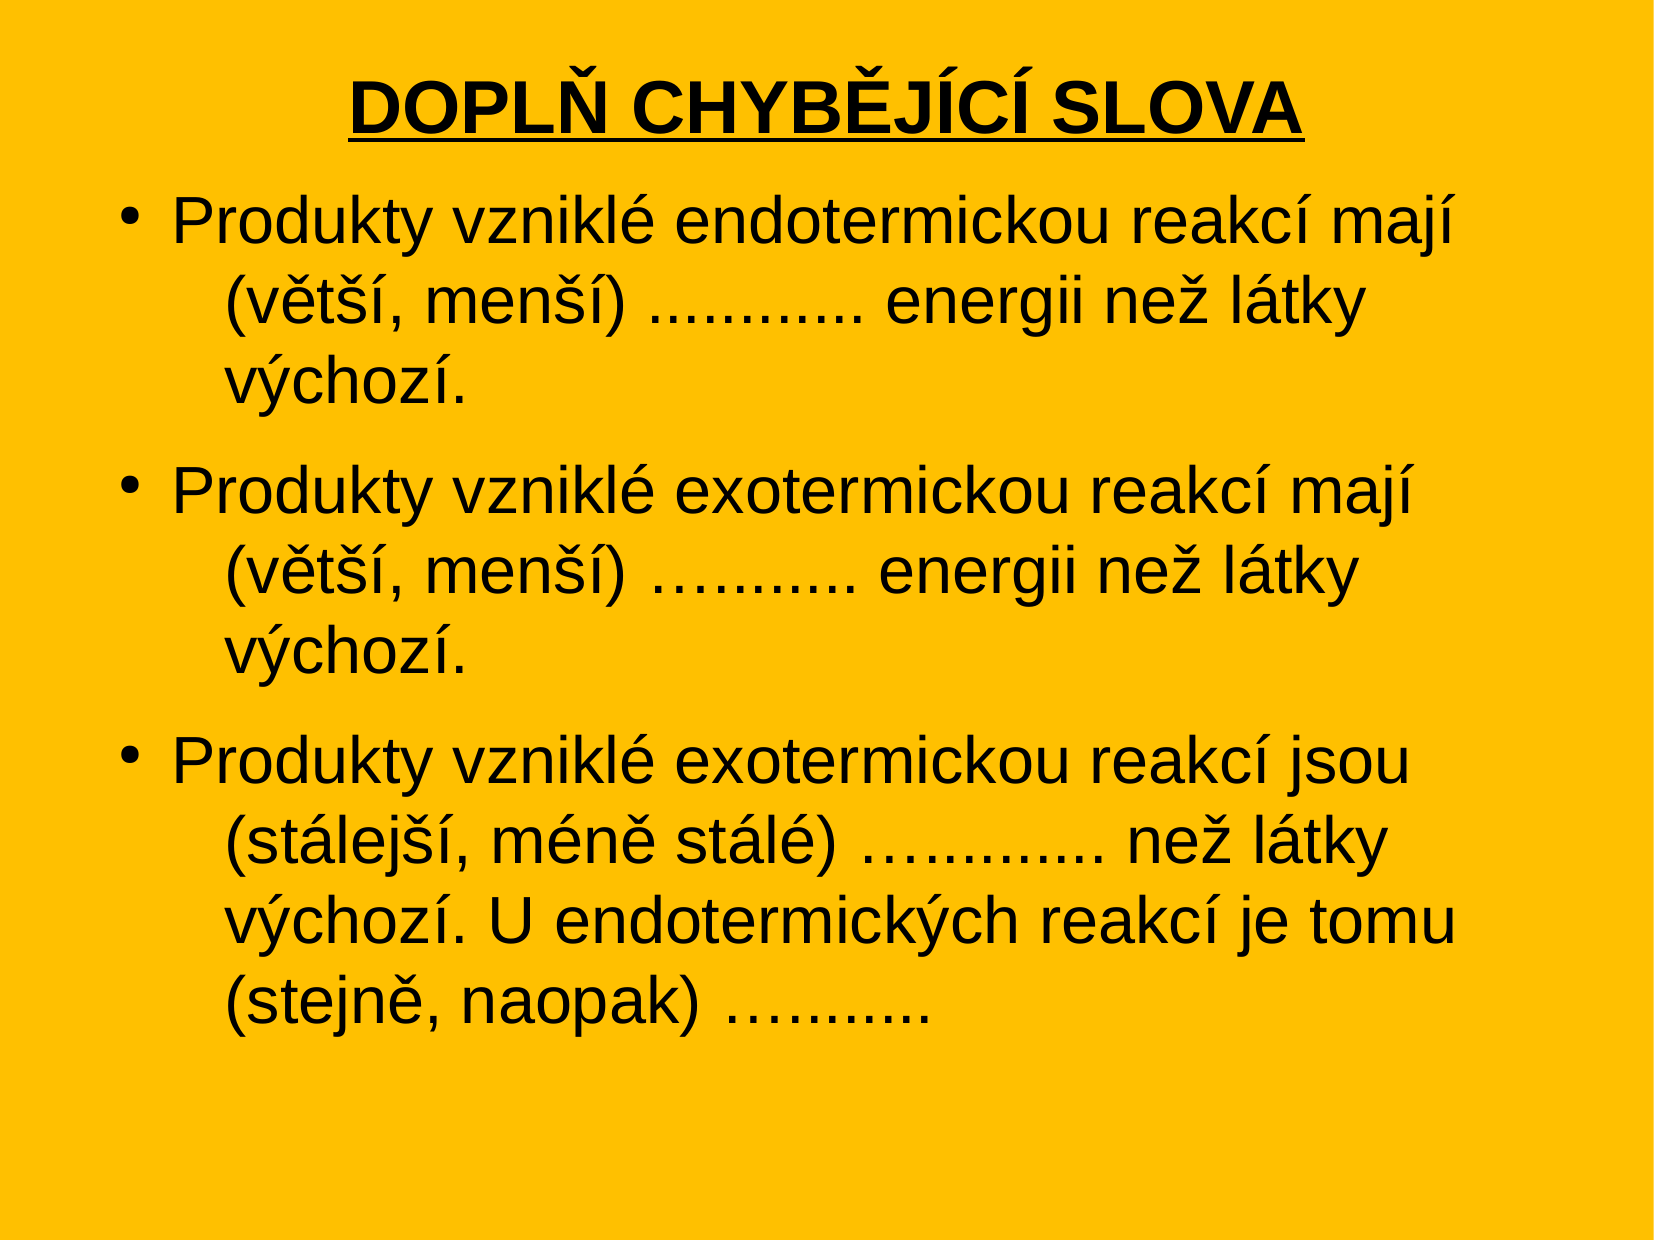

# DOPLŇ CHYBĚJÍCÍ SLOVA
Produkty vzniklé endotermickou reakcí mají (větší, menší) ............ energii než látky výchozí.
Produkty vzniklé exotermickou reakcí mají (větší, menší) …........ energii než látky výchozí.
Produkty vzniklé exotermickou reakcí jsou (stálejší, méně stálé) ….......... než látky výchozí. U endotermických reakcí je tomu (stejně, naopak) …........